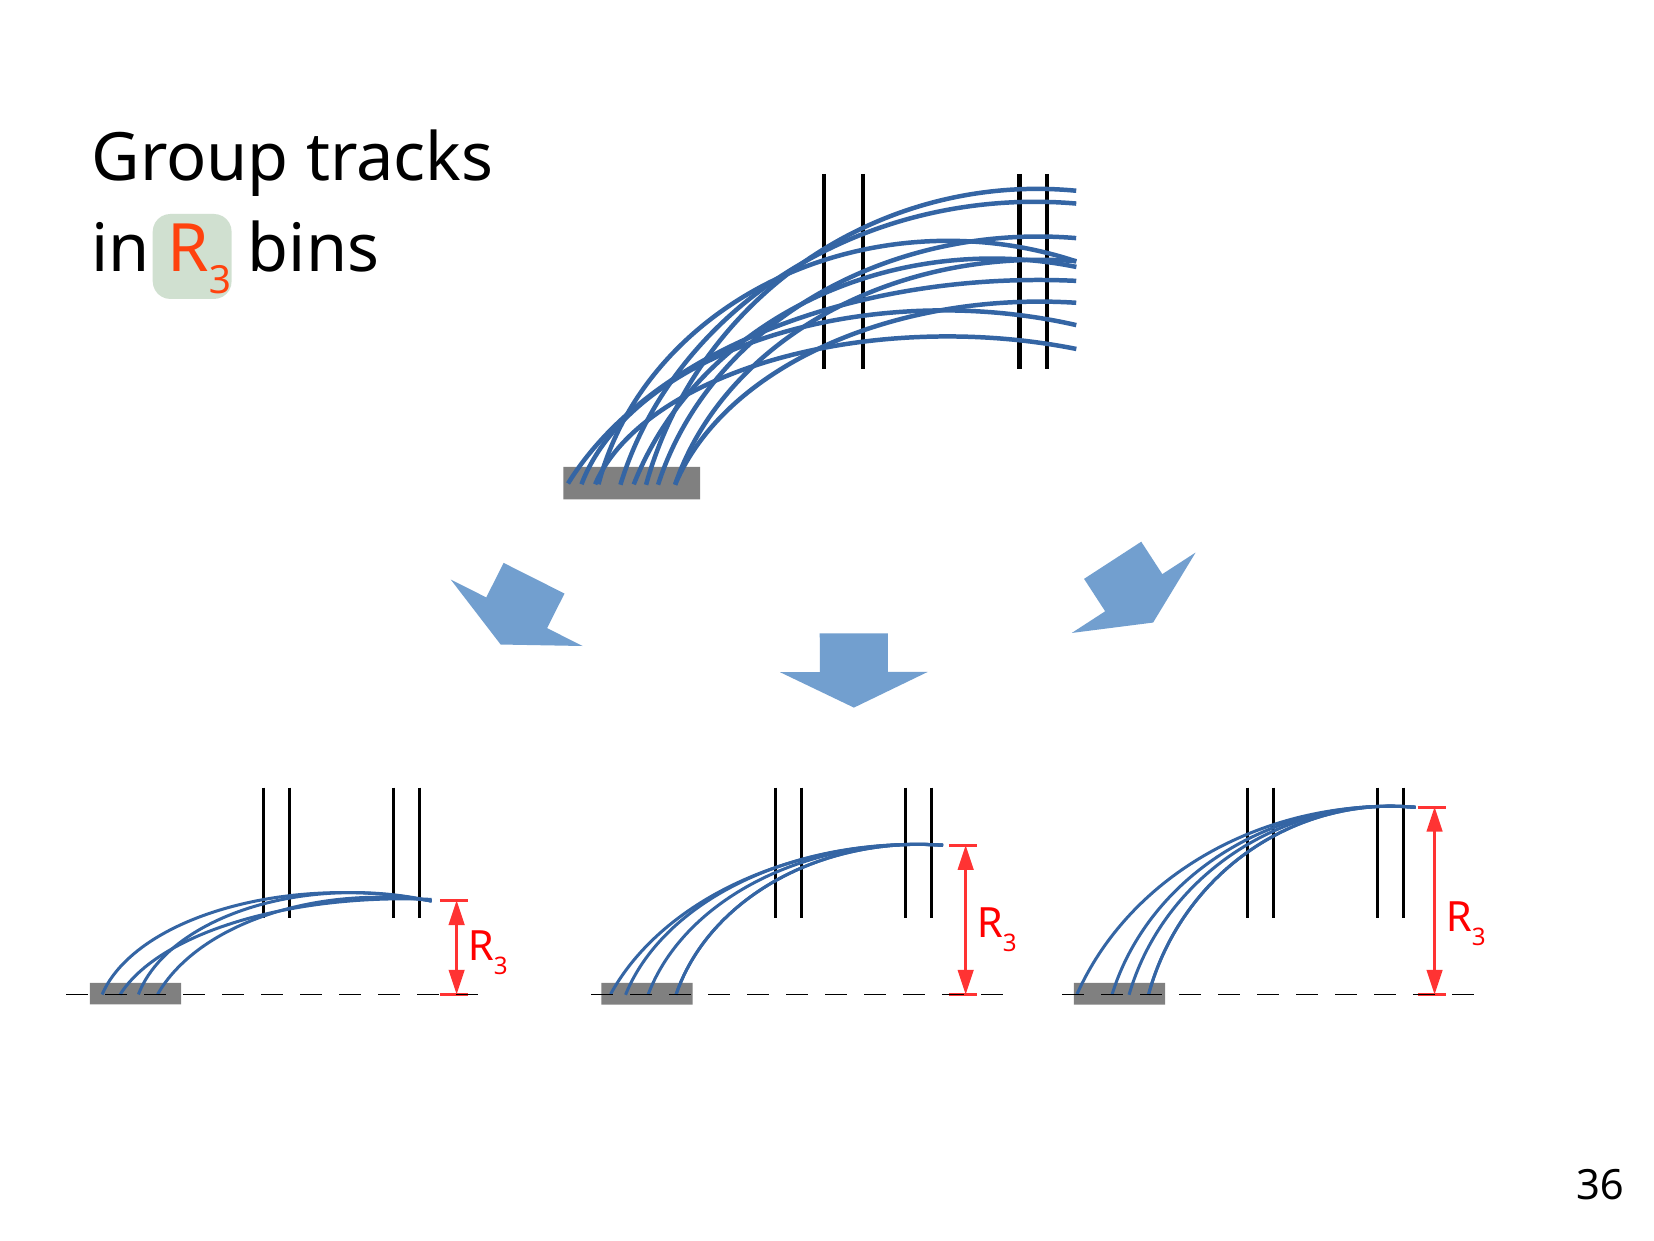

Group tracks
in R3 bins
R3
R3
R3
36